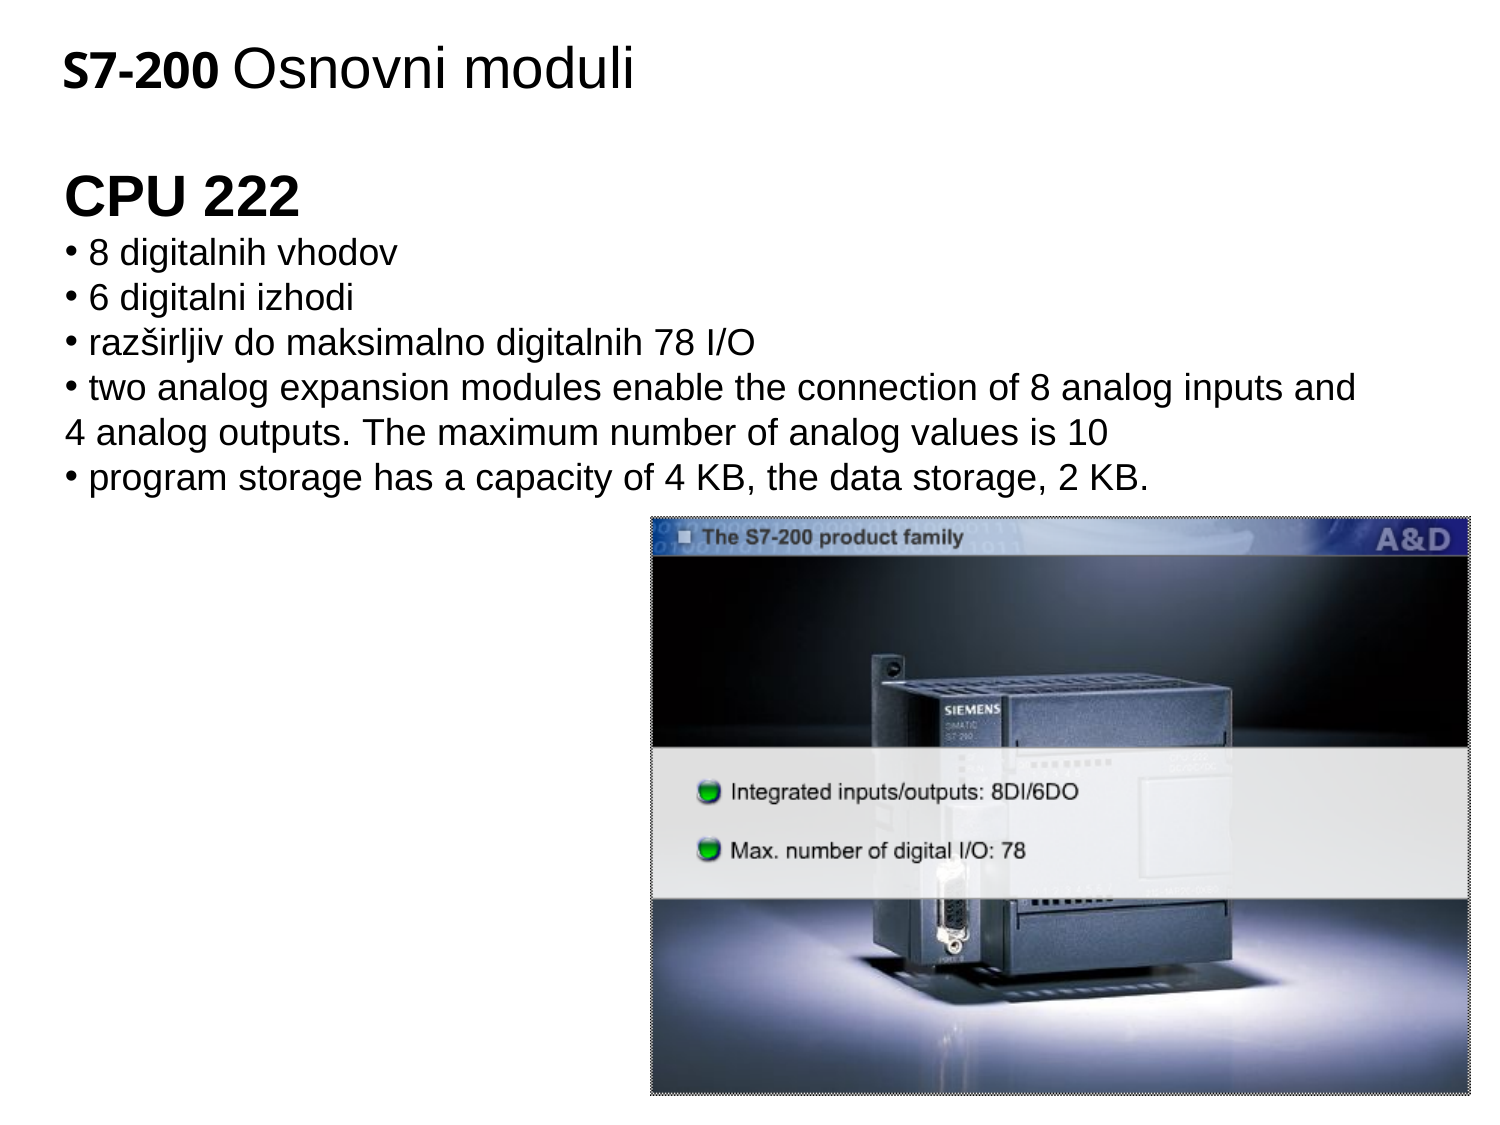

S7-200 Osnovni moduli
CPU 222
 8 digitalnih vhodov
 6 digitalni izhodi
 razširljiv do maksimalno digitalnih 78 I/O
 two analog expansion modules enable the connection of 8 analog inputs and 4 analog outputs. The maximum number of analog values is 10
 program storage has a capacity of 4 KB, the data storage, 2 KB.